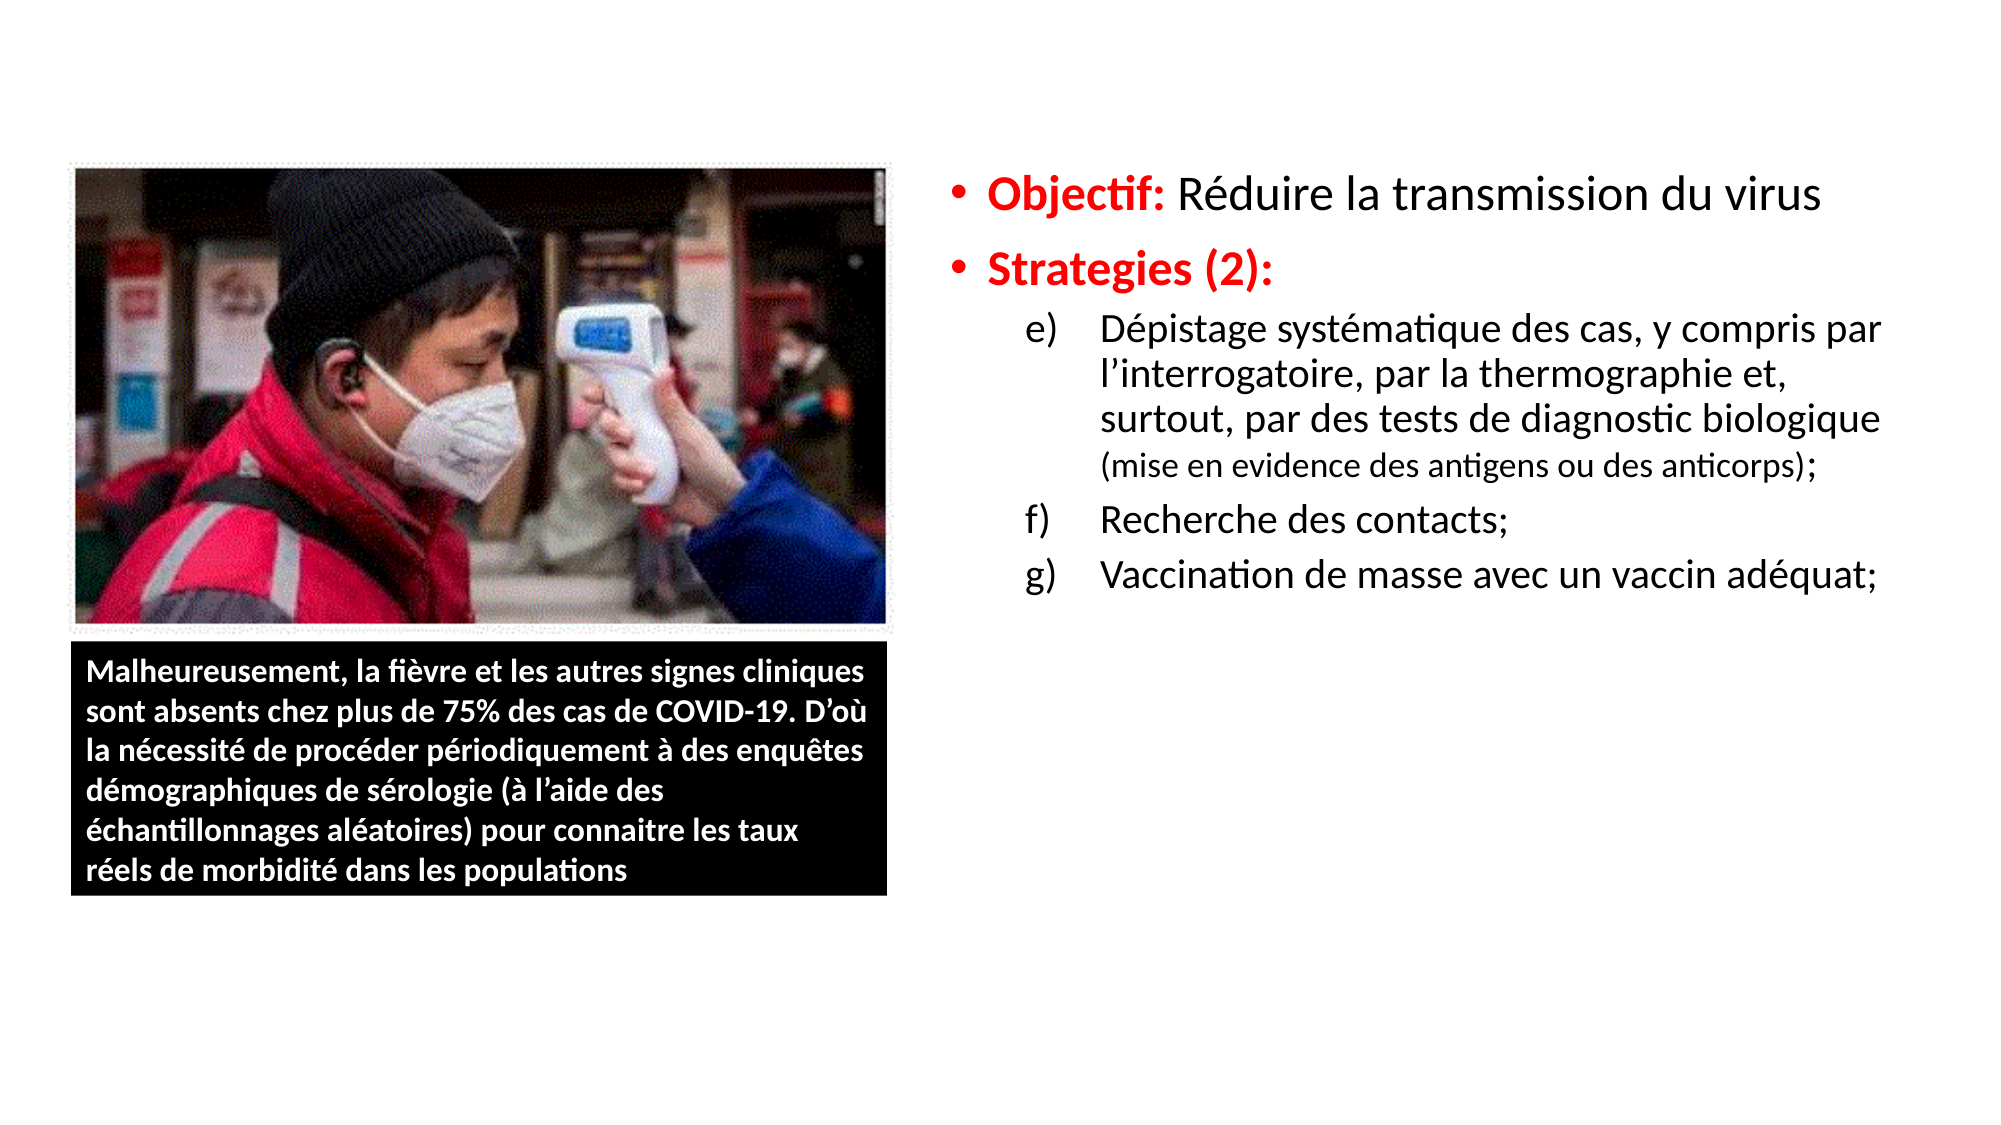

# Objectif: Réduire la transmission du virus
Strategies (2):
Dépistage systématique des cas, y compris par l’interrogatoire, par la thermographie et, surtout, par des tests de diagnostic biologique (mise en evidence des antigens ou des anticorps);
Recherche des contacts;
Vaccination de masse avec un vaccin adéquat;
Malheureusement, la fièvre et les autres signes cliniques sont absents chez plus de 75% des cas de COVID-19. D’où la nécessité de procéder périodiquement à des enquêtes démographiques de sérologie (à l’aide des échantillonnages aléatoires) pour connaitre les taux réels de morbidité dans les populations